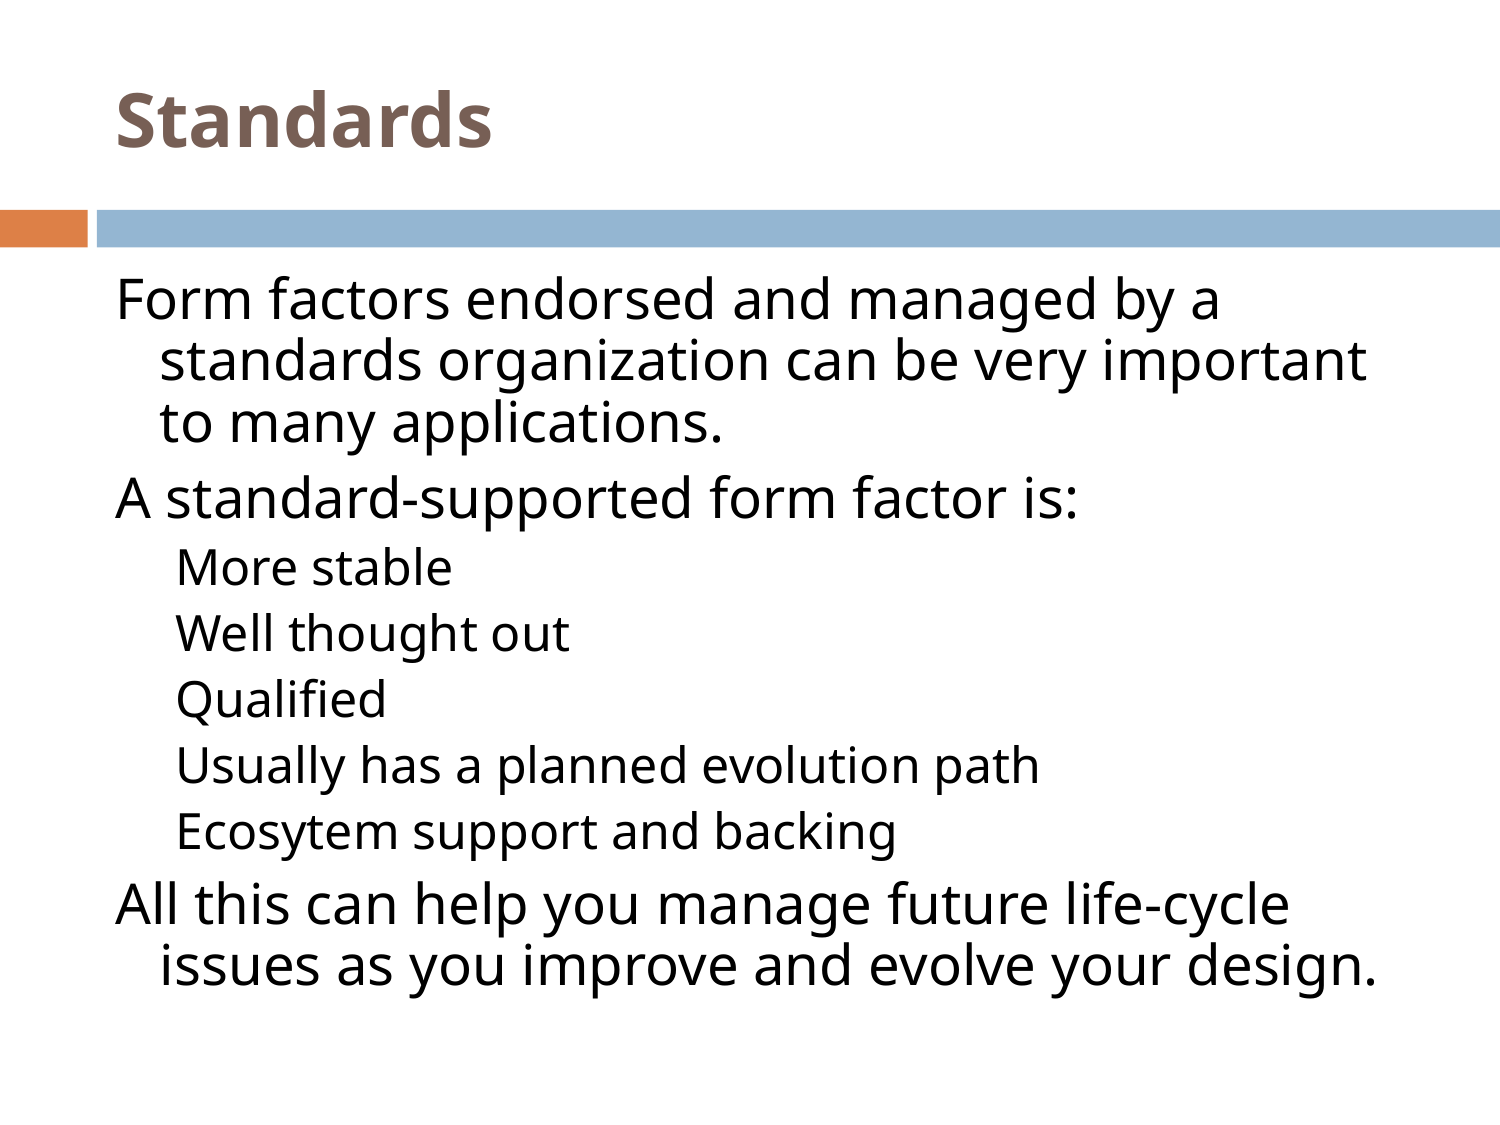

# Standards
Form factors endorsed and managed by a standards organization can be very important to many applications.
A standard-supported form factor is:
More stable
Well thought out
Qualified
Usually has a planned evolution path
Ecosytem support and backing
All this can help you manage future life-cycle issues as you improve and evolve your design.